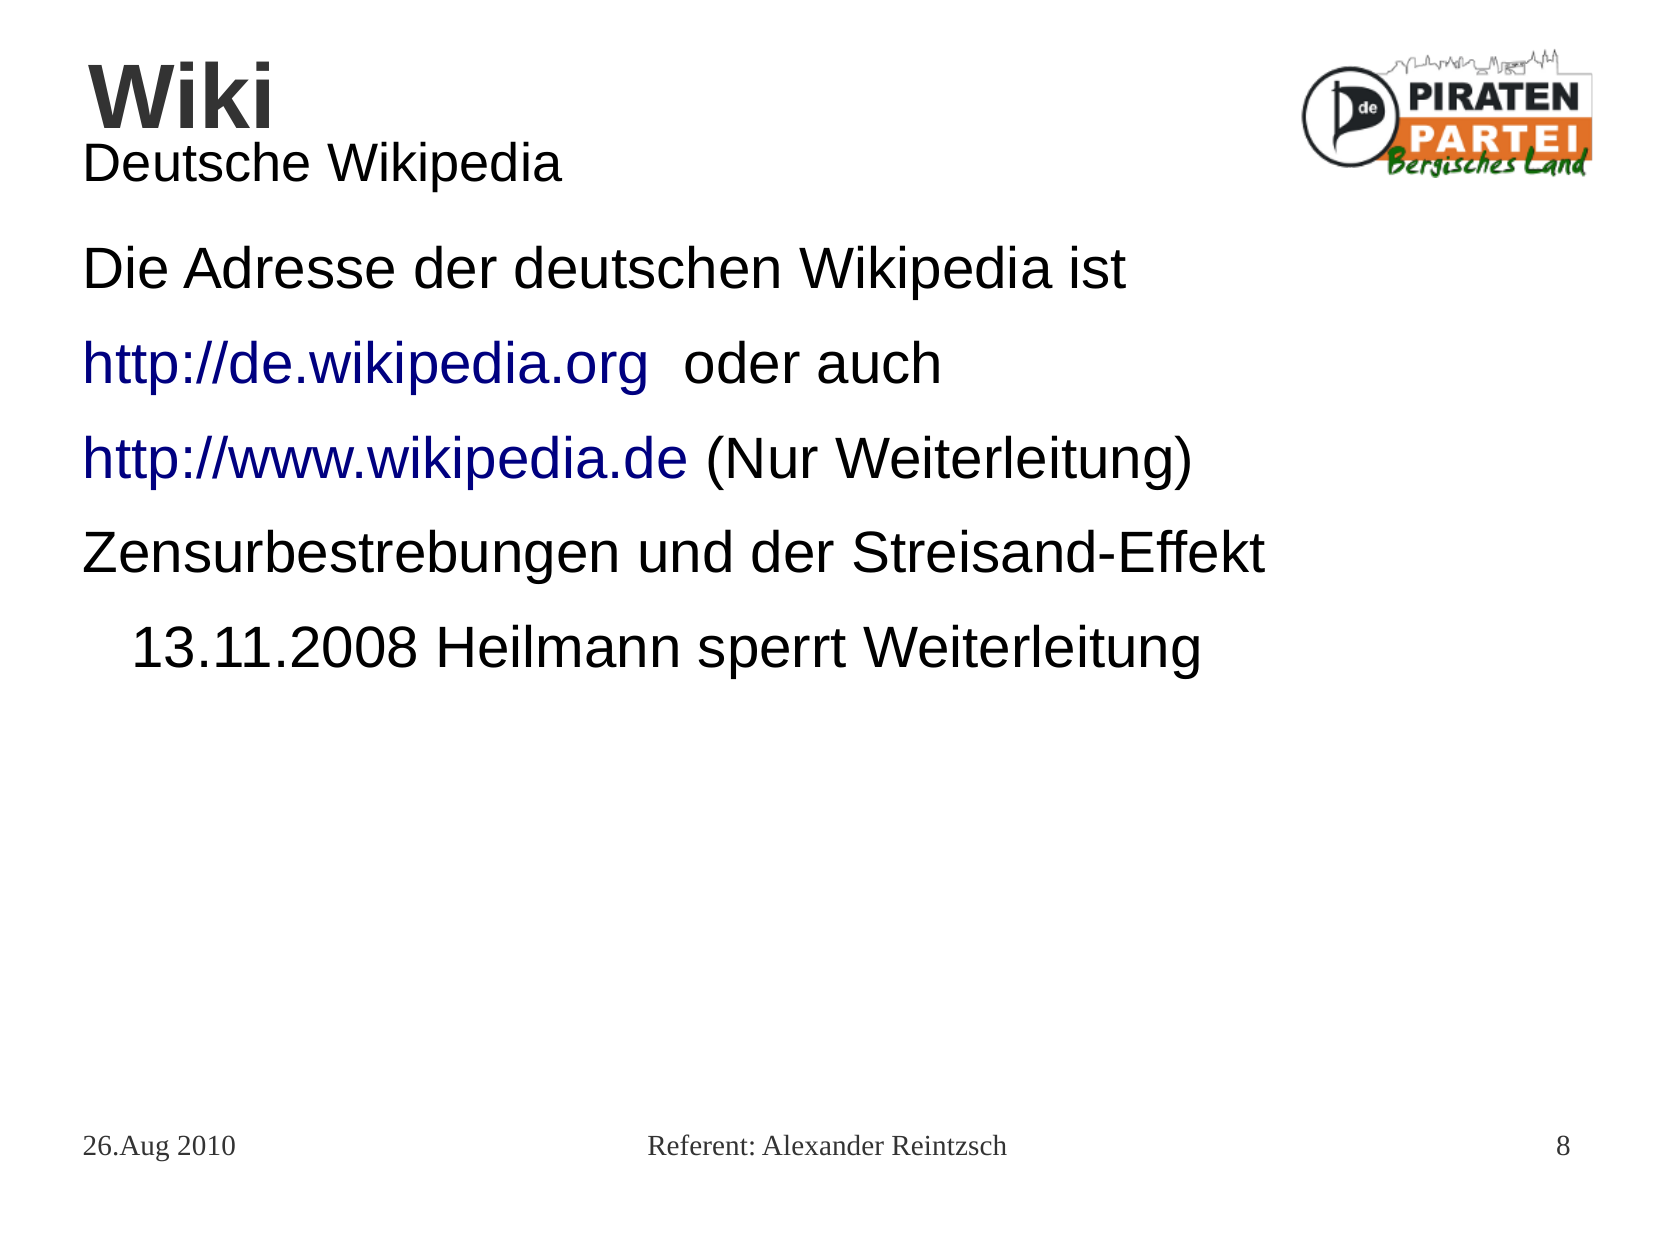

# Deutsche Wikipedia
Die Adresse der deutschen Wikipedia ist
http://de.wikipedia.org oder auch
http://www.wikipedia.de (Nur Weiterleitung)
Zensurbestrebungen und der Streisand-Effekt
 13.11.2008 Heilmann sperrt Weiterleitung
8